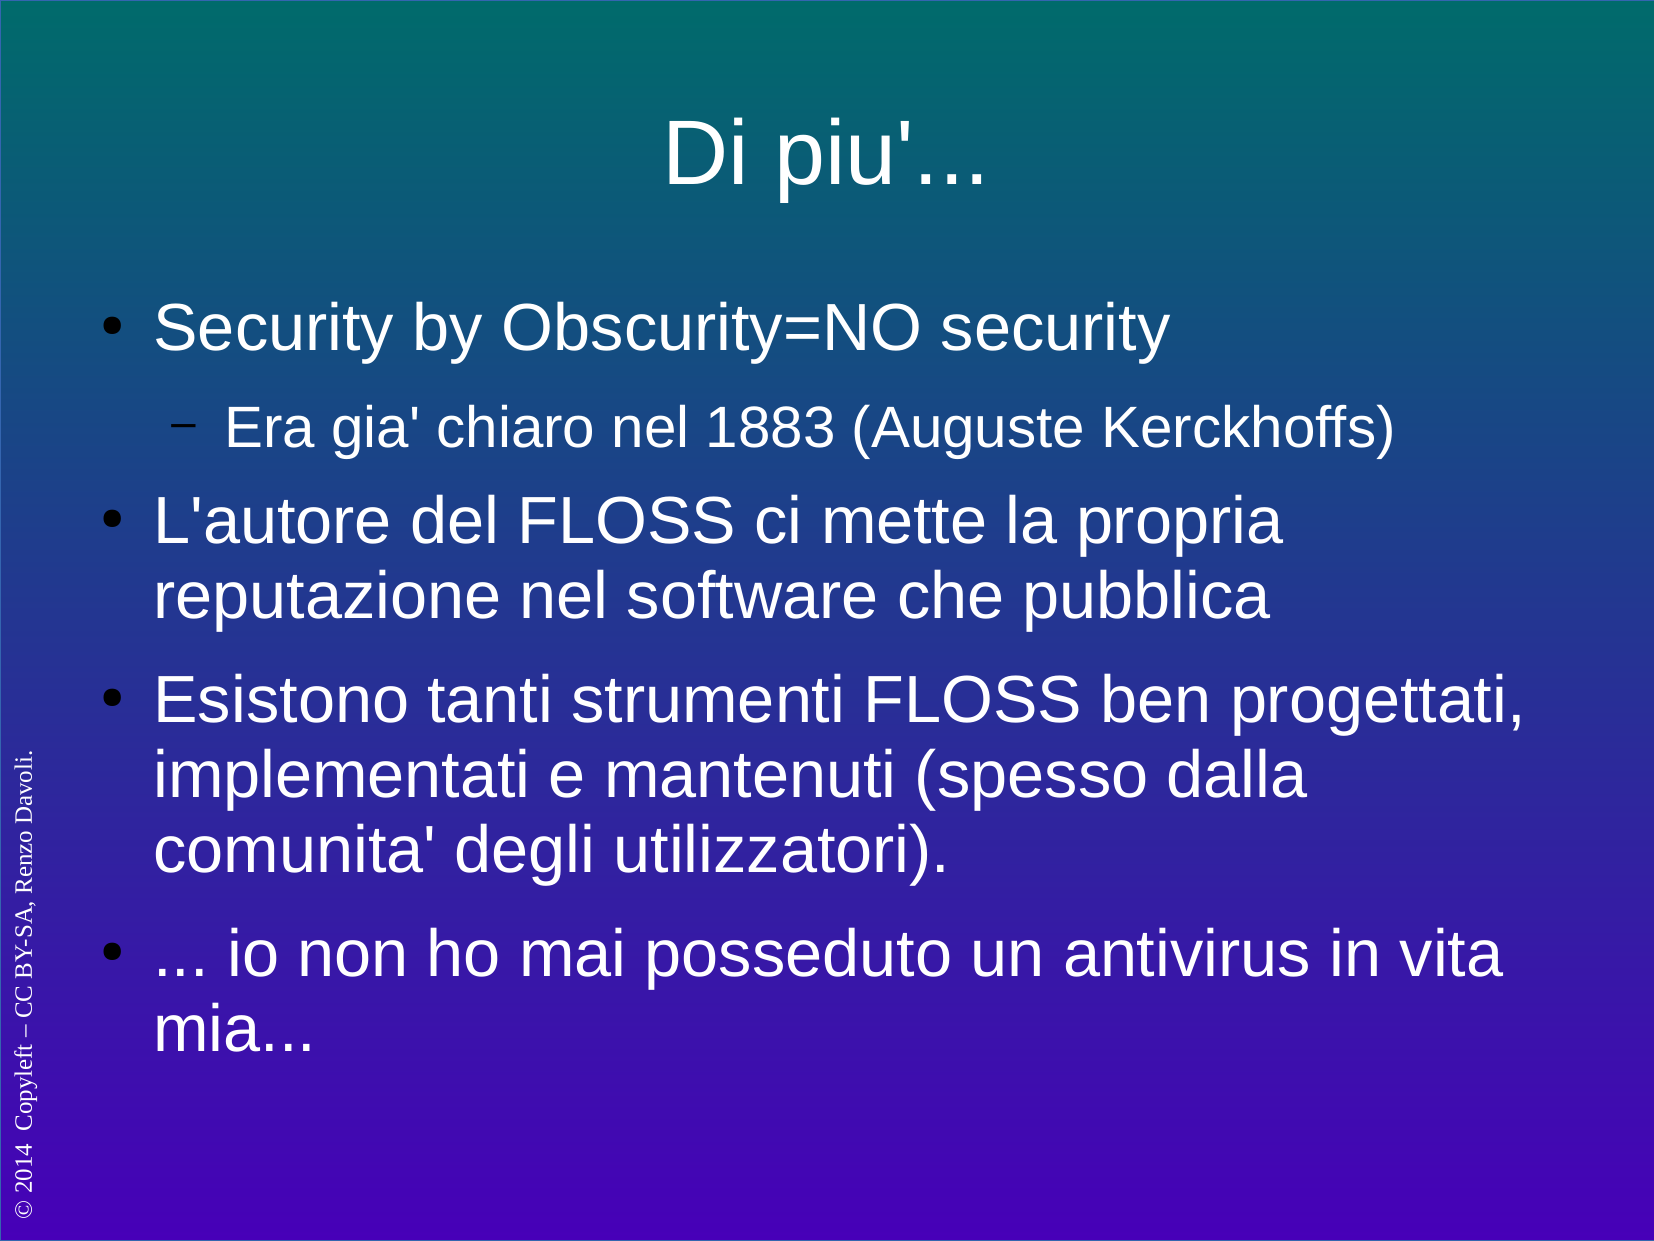

# Di piu'...
Security by Obscurity=NO security
Era gia' chiaro nel 1883 (Auguste Kerckhoffs)
L'autore del FLOSS ci mette la propria reputazione nel software che pubblica
Esistono tanti strumenti FLOSS ben progettati, implementati e mantenuti (spesso dalla comunita' degli utilizzatori).
... io non ho mai posseduto un antivirus in vita mia...